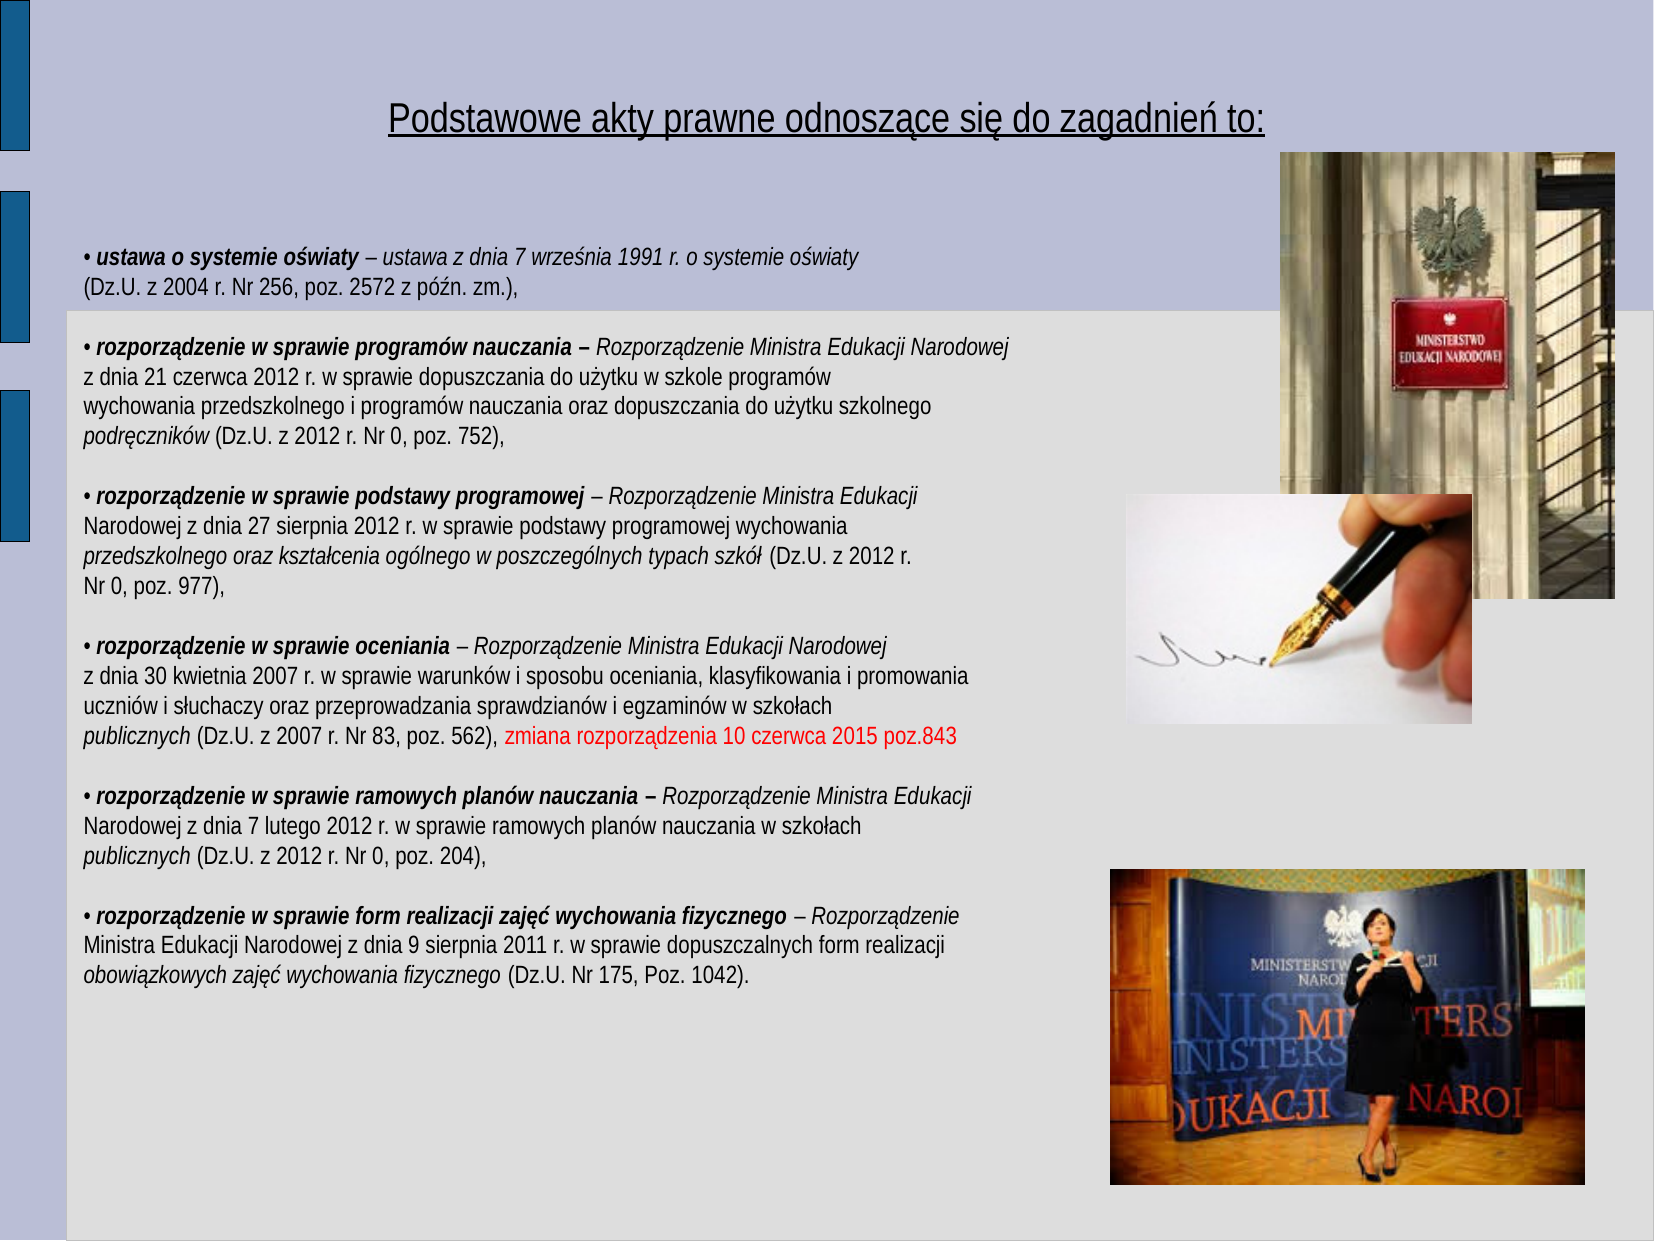

Podstawowe akty prawne odnoszące się do zagadnień to:
• ustawa o systemie oświaty – ustawa z dnia 7 września 1991 r. o systemie oświaty
(Dz.U. z 2004 r. Nr 256, poz. 2572 z późn. zm.),
• rozporządzenie w sprawie programów nauczania – Rozporządzenie Ministra Edukacji Narodowej
z dnia 21 czerwca 2012 r. w sprawie dopuszczania do użytku w szkole programów
wychowania przedszkolnego i programów nauczania oraz dopuszczania do użytku szkolnego
podręczników (Dz.U. z 2012 r. Nr 0, poz. 752),
• rozporządzenie w sprawie podstawy programowej – Rozporządzenie Ministra Edukacji
Narodowej z dnia 27 sierpnia 2012 r. w sprawie podstawy programowej wychowania
przedszkolnego oraz kształcenia ogólnego w poszczególnych typach szkół (Dz.U. z 2012 r.
Nr 0, poz. 977),
• rozporządzenie w sprawie oceniania – Rozporządzenie Ministra Edukacji Narodowej
z dnia 30 kwietnia 2007 r. w sprawie warunków i sposobu oceniania, klasyfikowania i promowania
uczniów i słuchaczy oraz przeprowadzania sprawdzianów i egzaminów w szkołach
publicznych (Dz.U. z 2007 r. Nr 83, poz. 562), zmiana rozporządzenia 10 czerwca 2015 poz.843
• rozporządzenie w sprawie ramowych planów nauczania – Rozporządzenie Ministra Edukacji
Narodowej z dnia 7 lutego 2012 r. w sprawie ramowych planów nauczania w szkołach
publicznych (Dz.U. z 2012 r. Nr 0, poz. 204),
• rozporządzenie w sprawie form realizacji zajęć wychowania fizycznego – Rozporządzenie
Ministra Edukacji Narodowej z dnia 9 sierpnia 2011 r. w sprawie dopuszczalnych form realizacji
obowiązkowych zajęć wychowania fizycznego (Dz.U. Nr 175, Poz. 1042).